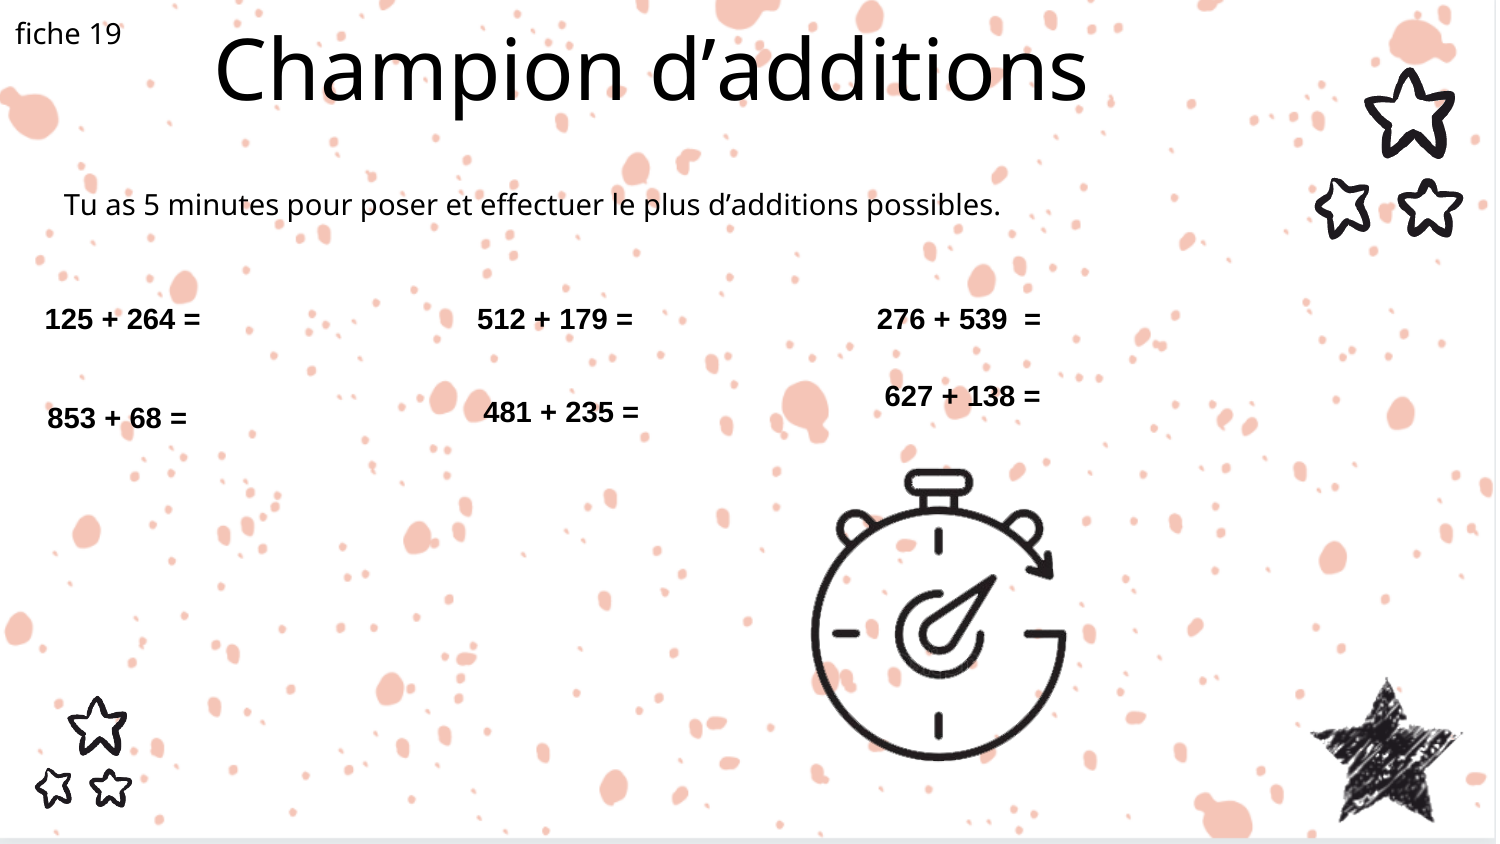

fiche 19
Champion d’additions
Tu as 5 minutes pour poser et effectuer le plus d’additions possibles.
 125 + 264 =
 512 + 179 =
 276 + 539 =
 627 + 138 =
 481 + 235 =
853 + 68 =